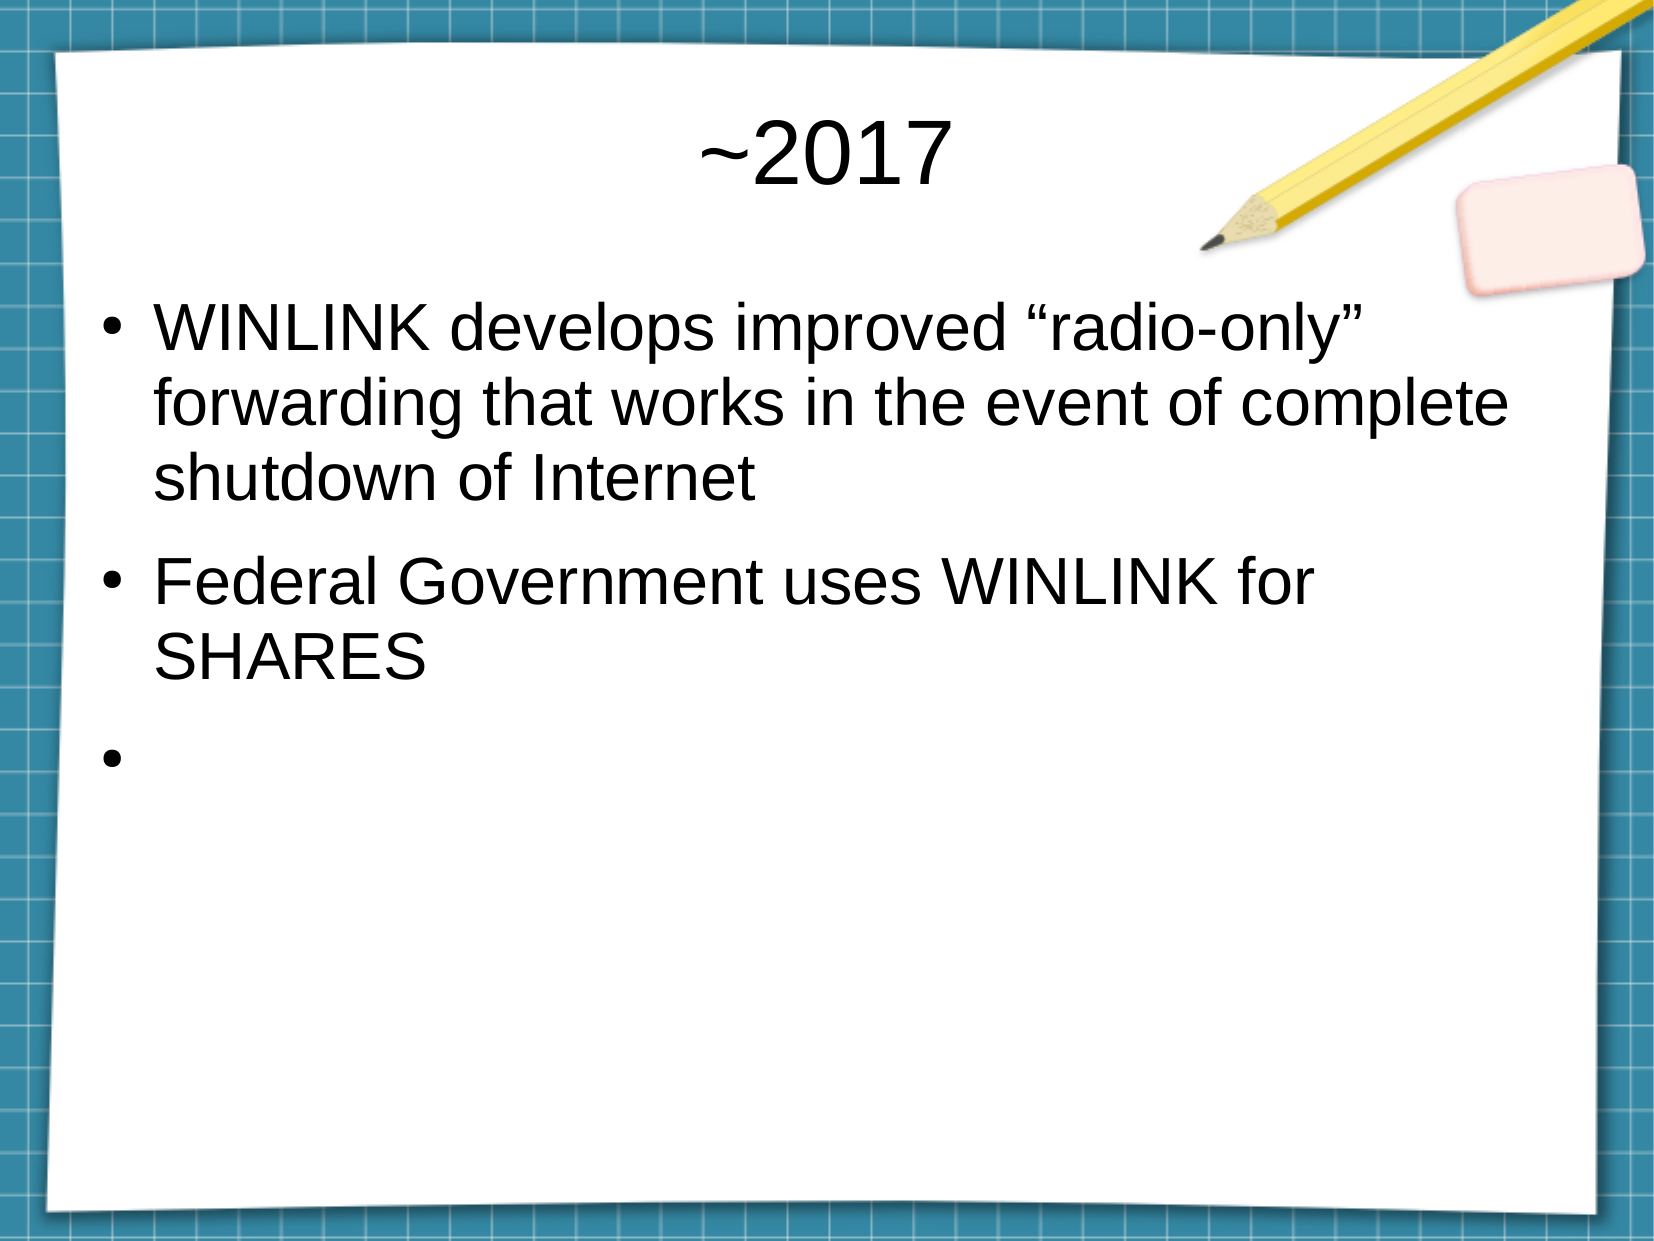

# ~2017
WINLINK develops improved “radio-only” forwarding that works in the event of complete shutdown of Internet
Federal Government uses WINLINK for SHARES